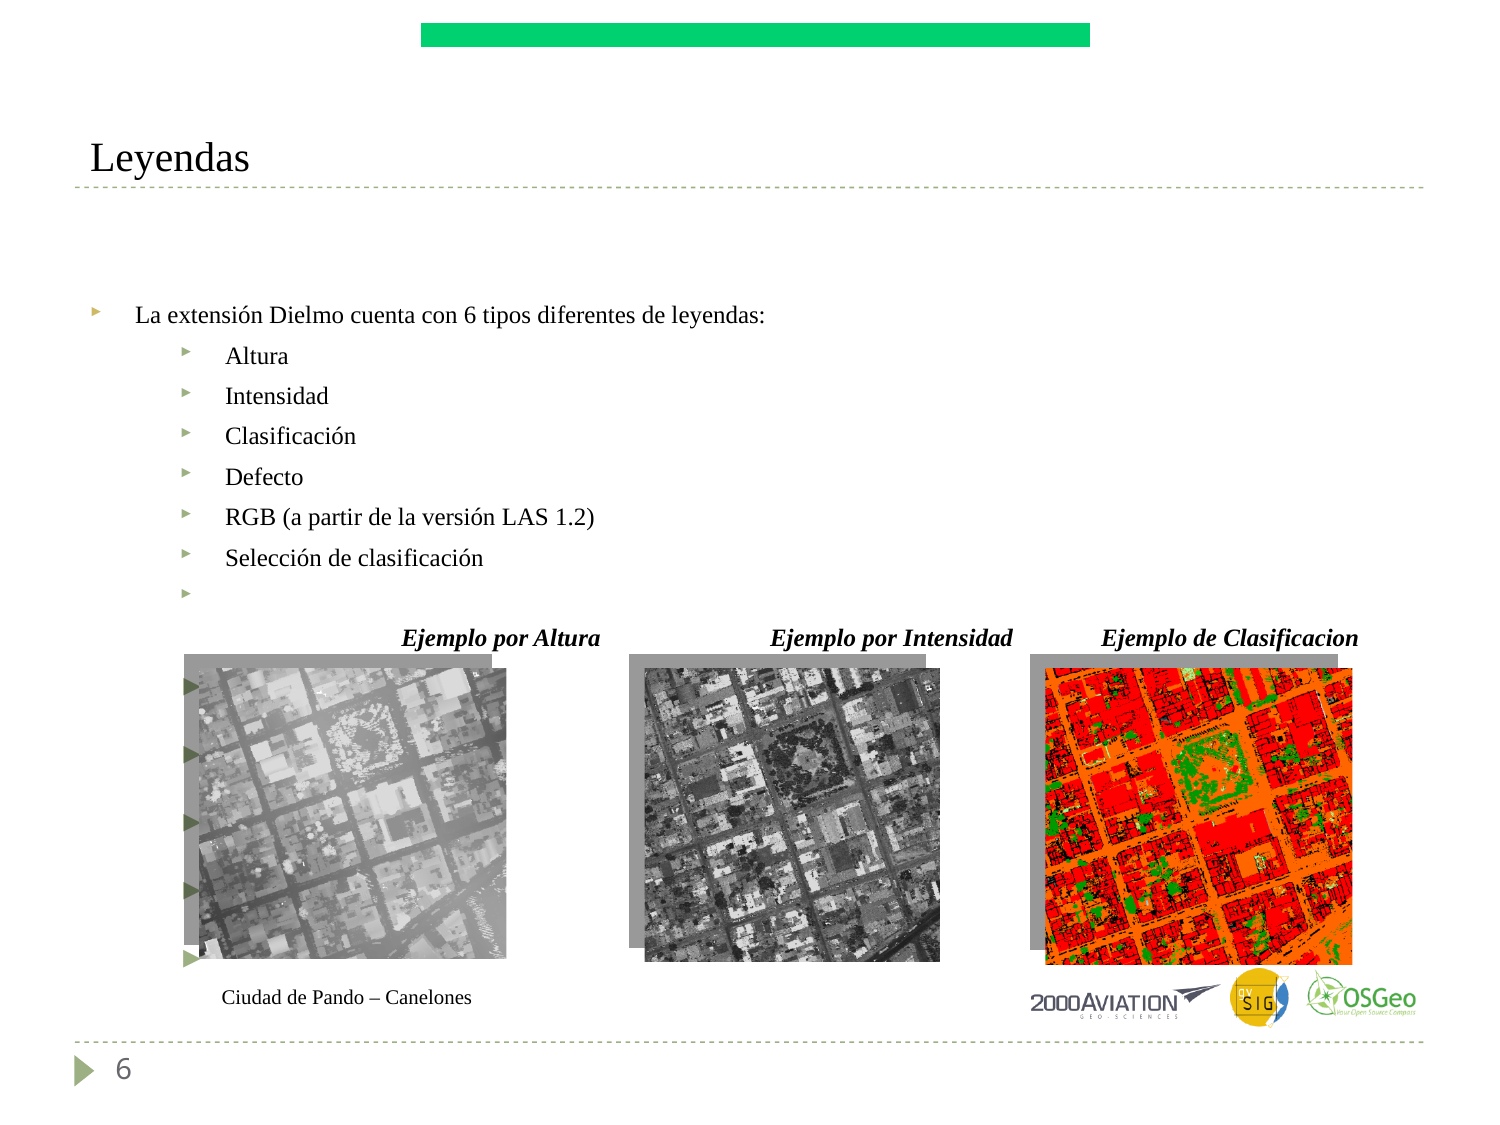

# Leyendas
La extensión Dielmo cuenta con 6 tipos diferentes de leyendas:
Altura
Intensidad
Clasificación
Defecto
RGB (a partir de la versión LAS 1.2)
Selección de clasificación
	 Ejemplo por Altura	 Ejemplo por Intensidad	 Ejemplo de Clasificacion
Ciudad de Pando – Canelones